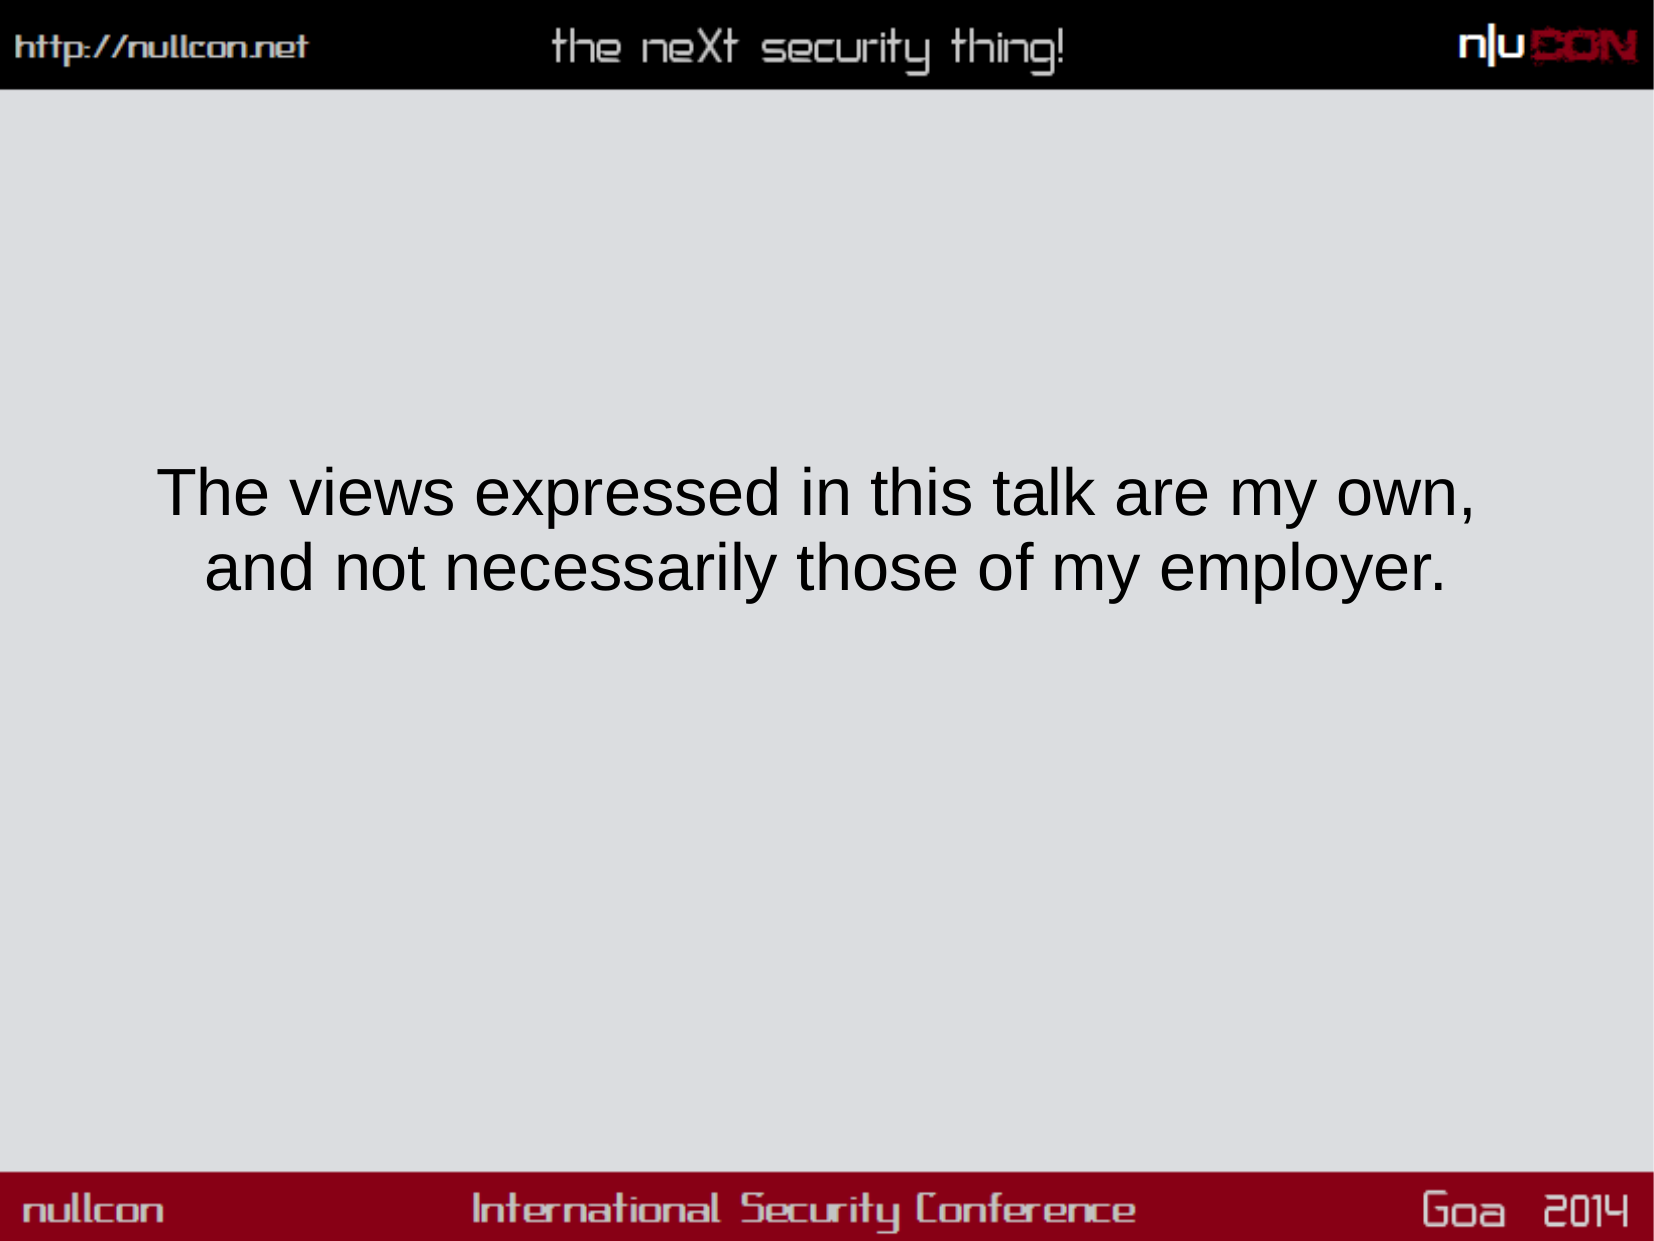

# The views expressed in this talk are my own,
and not necessarily those of my employer.